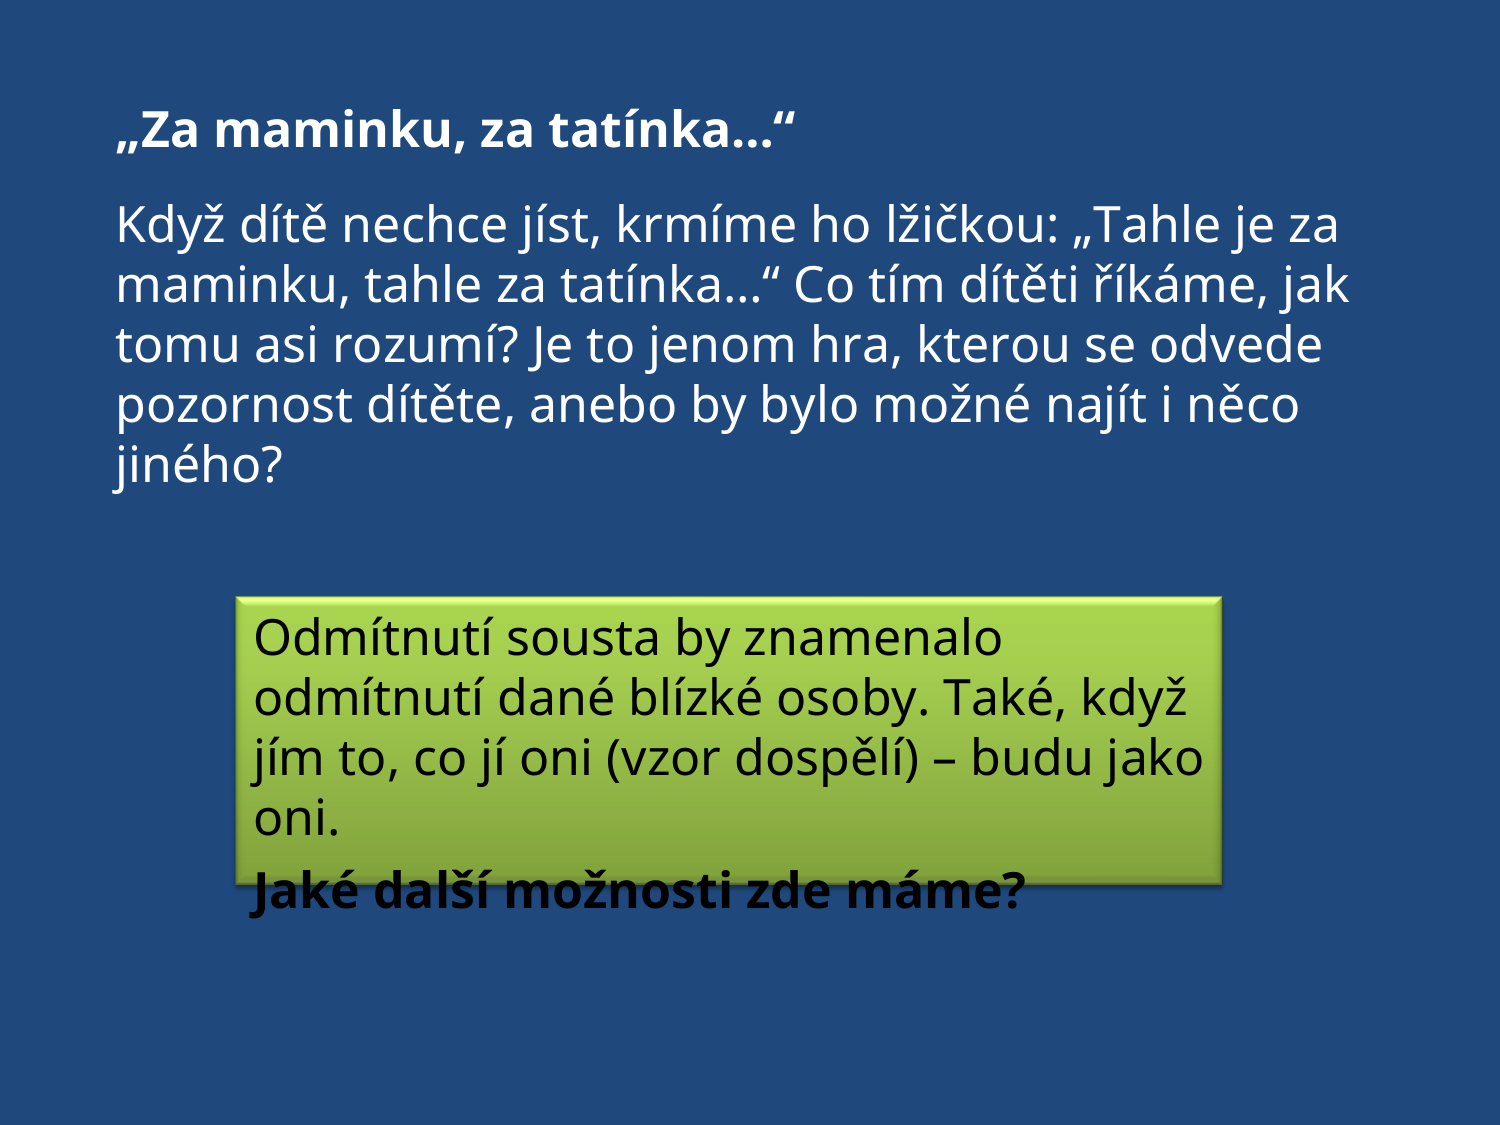

# „Za maminku, za tatínka…“ Když dítě nechce jíst, krmíme ho lžičkou: „Tahle je za maminku, tahle za tatínka…“ Co tím dítěti říkáme, jak tomu asi rozumí? Je to jenom hra, kterou se odvede pozornost dítěte, anebo by bylo možné najít i něco jiného?
Odmítnutí sousta by znamenalo odmítnutí dané blízké osoby. Také, když jím to, co jí oni (vzor dospělí) – budu jako oni.
Jaké další možnosti zde máme?